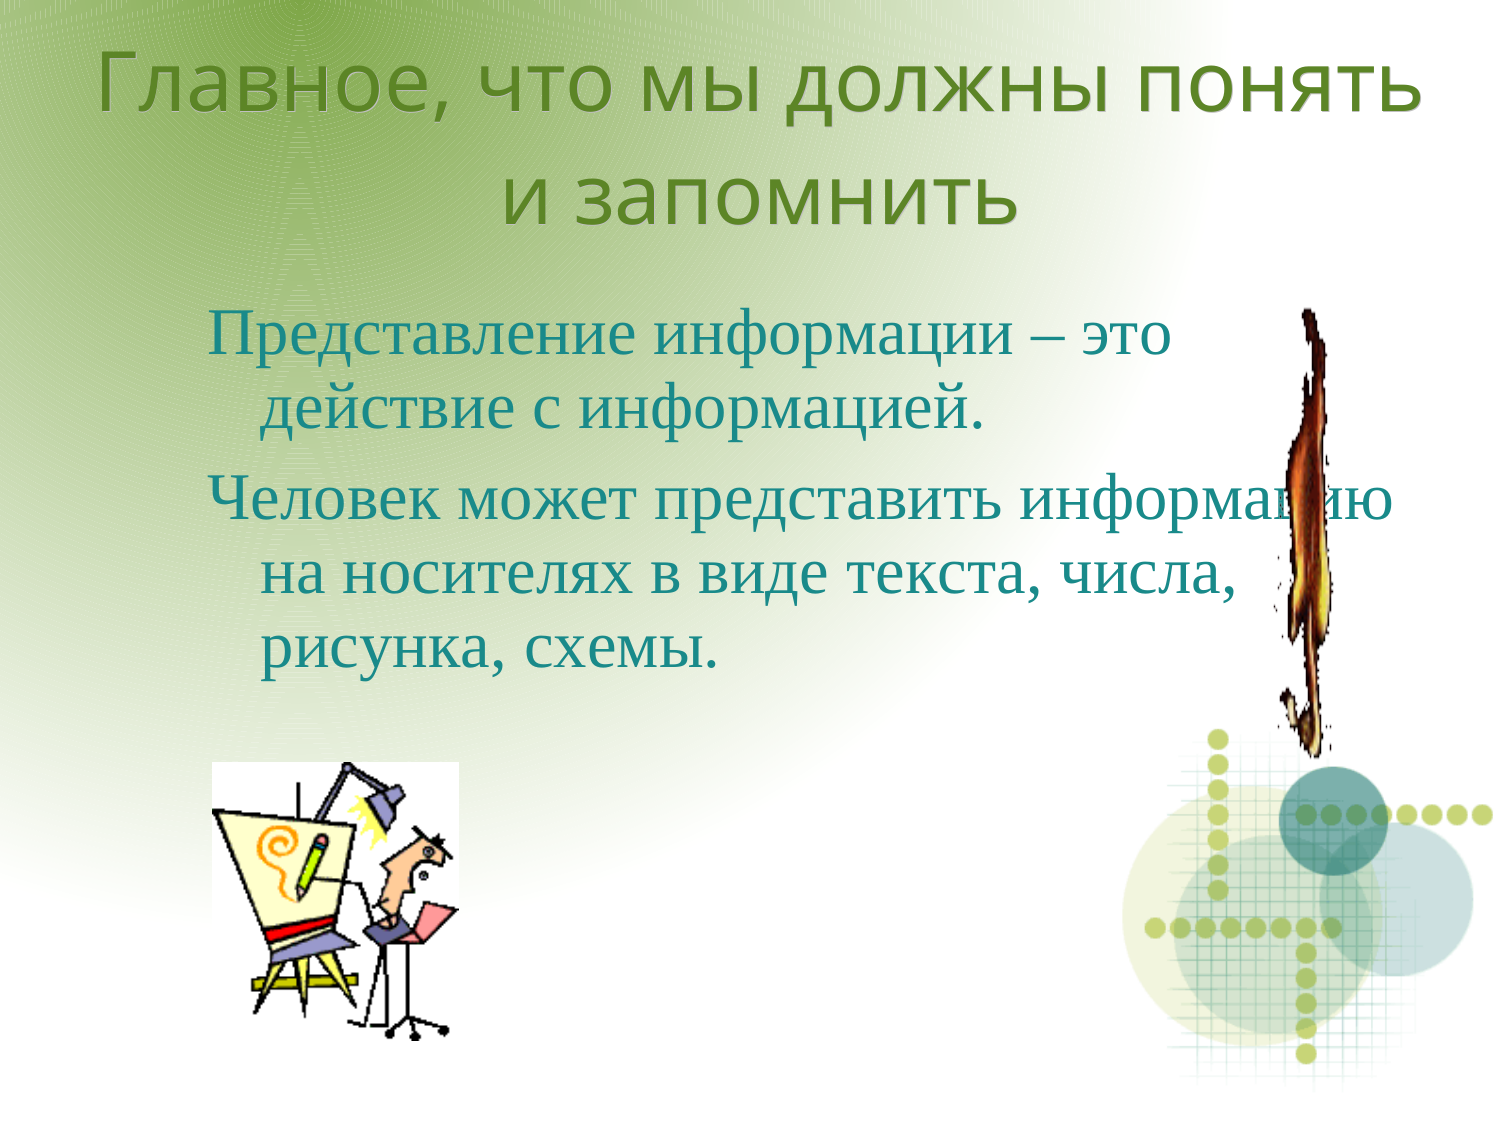

# Главное, что мы должны понять и запомнить
Представление информации – это действие с информацией.
Человек может представить информацию на носителях в виде текста, числа, рисунка, схемы.